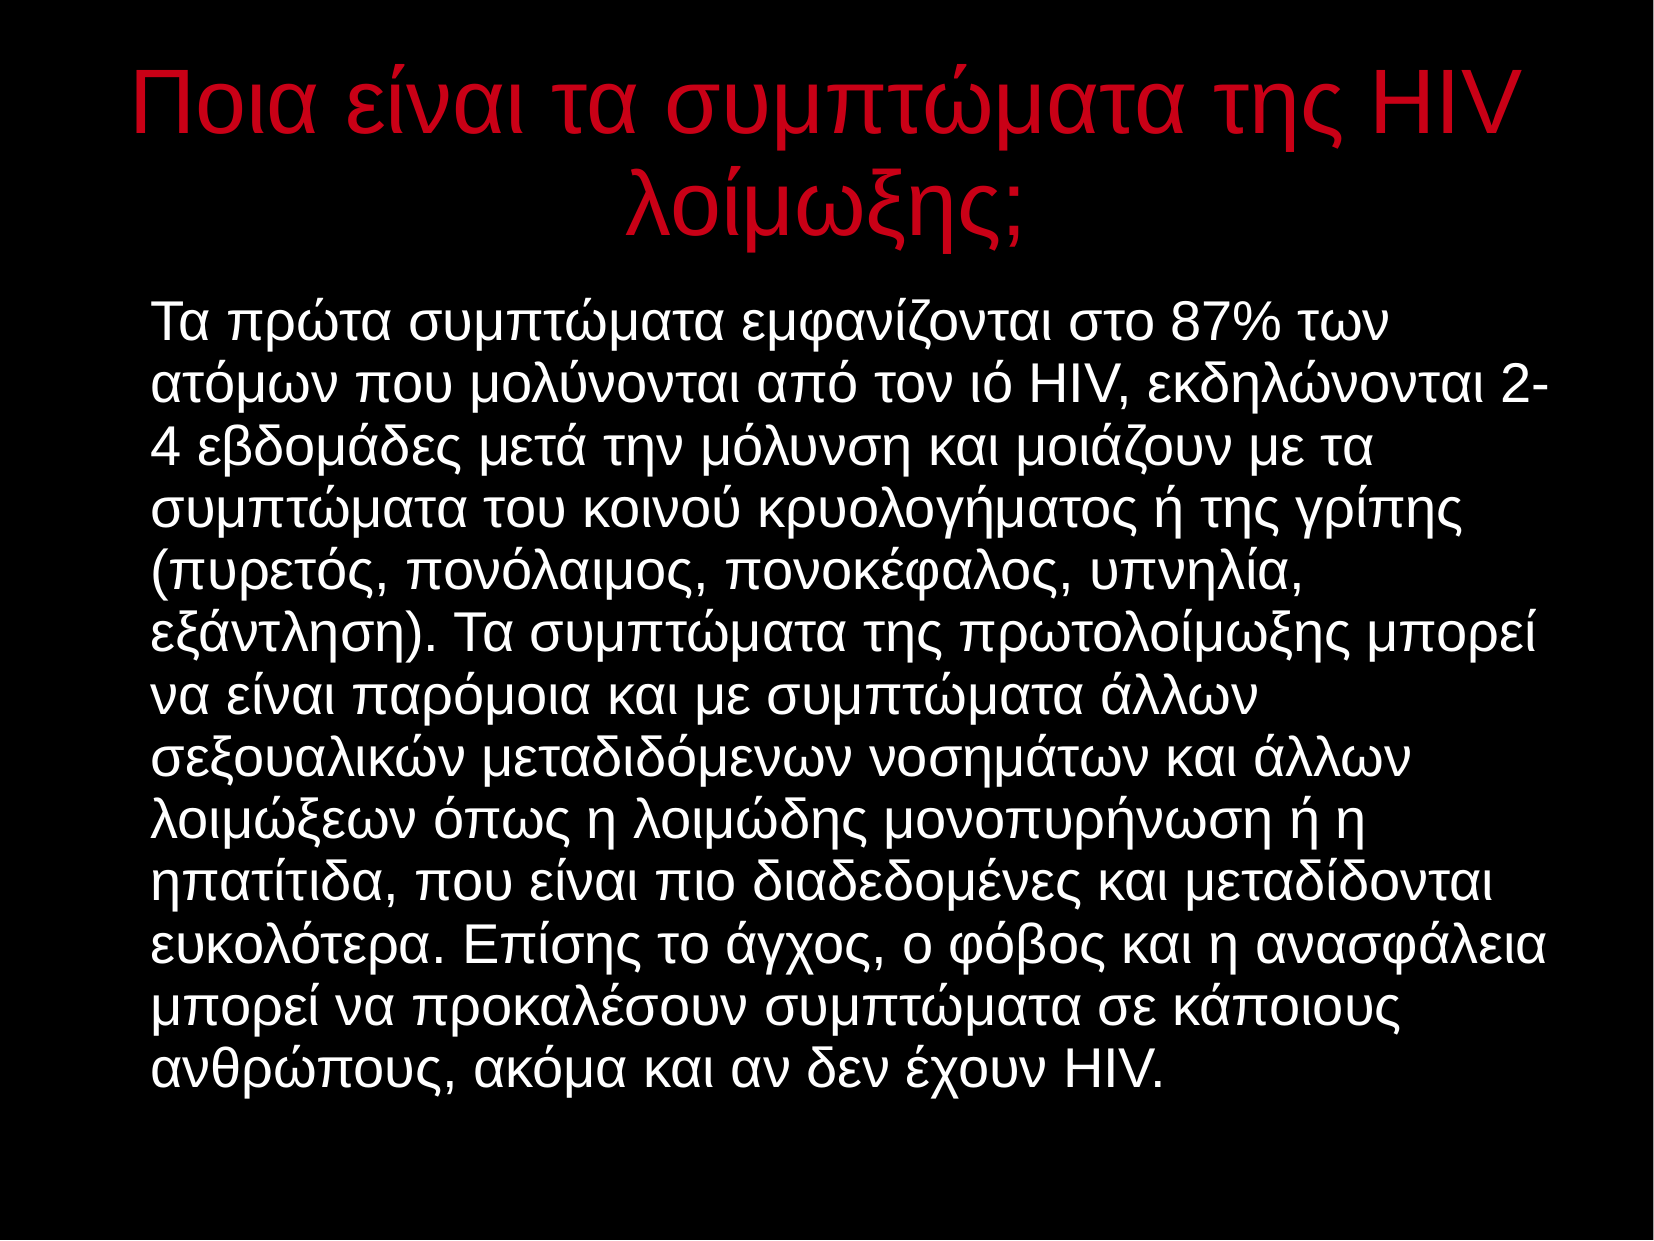

# Ποια είναι τα συμπτώματα της HIV λοίμωξης;
Τα πρώτα συμπτώματα εμφανίζονται στο 87% των ατόμων που μολύνονται από τον ιό HIV, εκδηλώνονται 2-4 εβδομάδες μετά την μόλυνση και μοιάζουν με τα συμπτώματα του κοινού κρυολογήματος ή της γρίπης (πυρετός, πονόλαιμος, πονοκέφαλος, υπνηλία, εξάντληση). Τα συμπτώματα της πρωτολοίμωξης μπορεί να είναι παρόμοια και με συμπτώματα άλλων σεξουαλικών μεταδιδόμενων νοσημάτων και άλλων λοιμώξεων όπως η λοιμώδης μονοπυρήνωση ή η ηπατίτιδα, που είναι πιο διαδεδομένες και μεταδίδονται ευκολότερα. Επίσης το άγχος, ο φόβος και η ανασφάλεια μπορεί να προκαλέσουν συμπτώματα σε κάποιους ανθρώπους, ακόμα και αν δεν έχουν HIV.